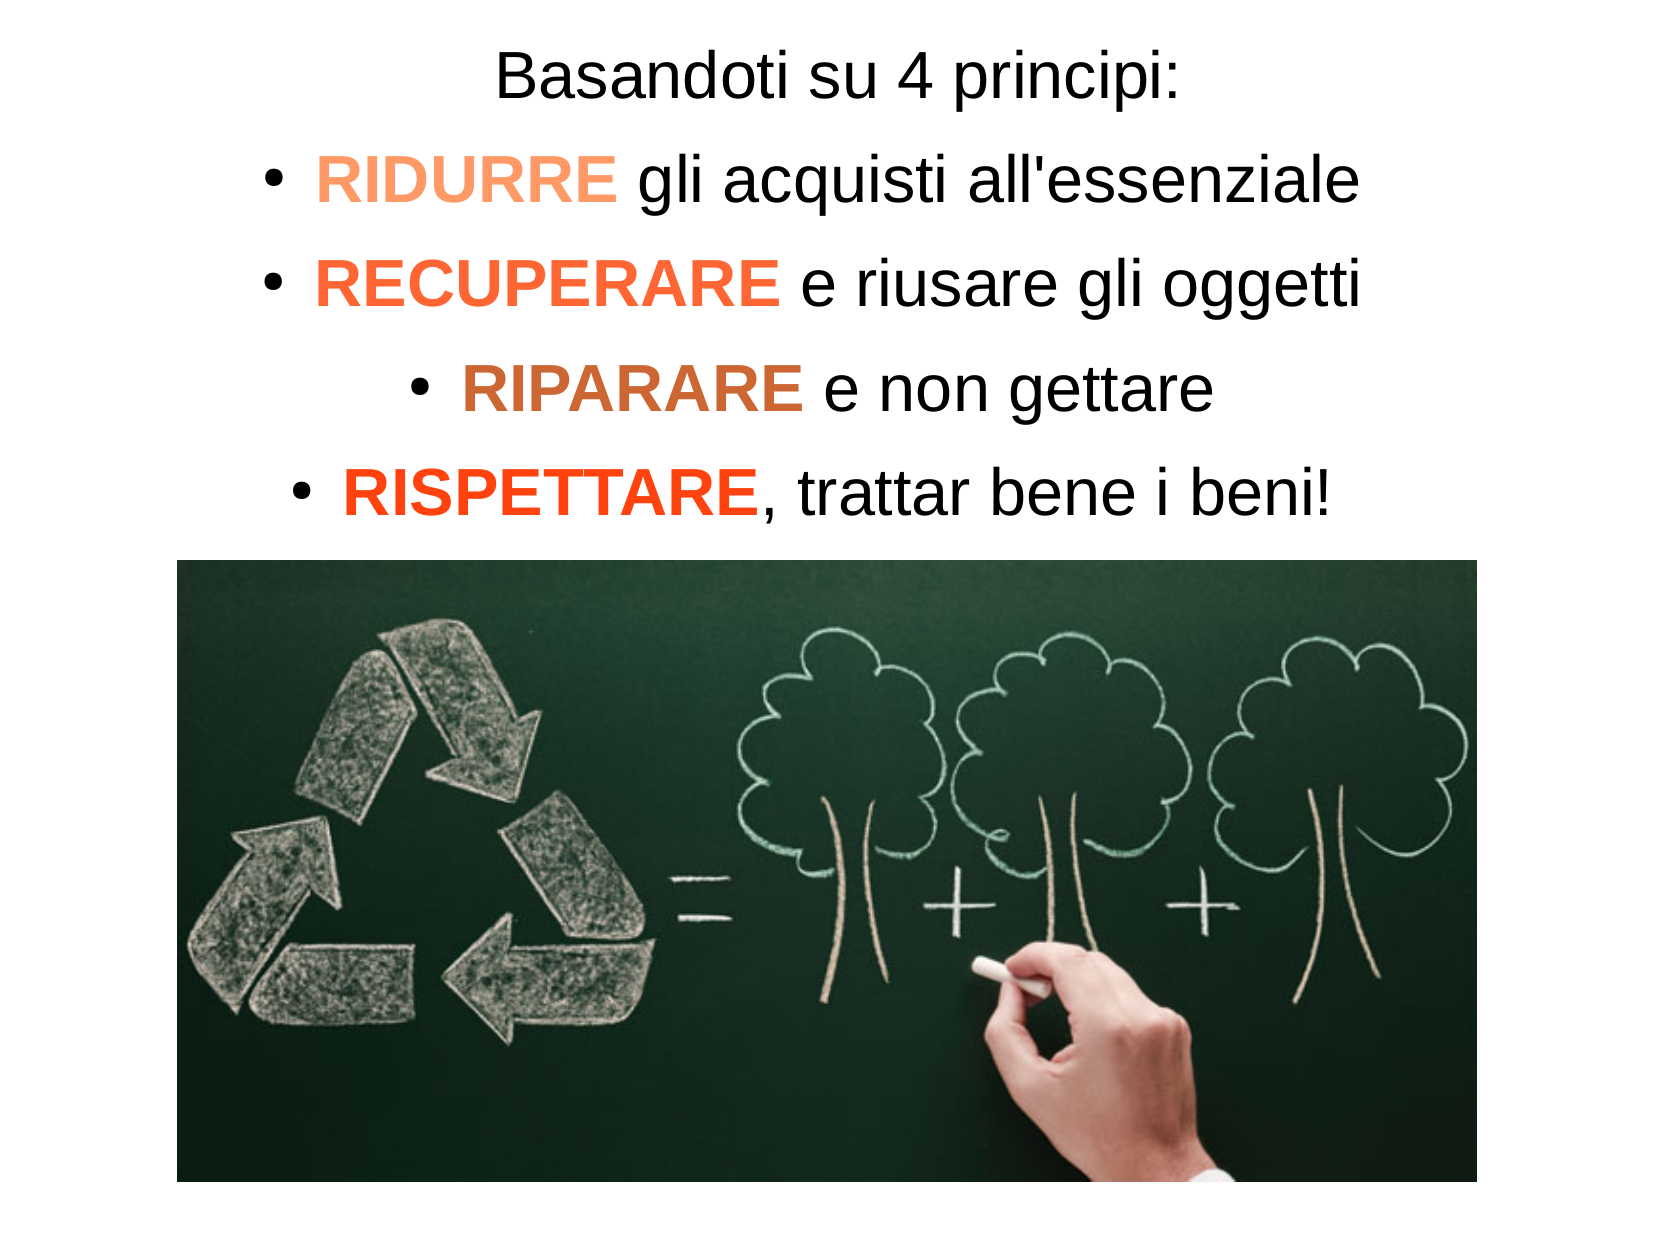

# Basandoti su 4 principi:
RIDURRE gli acquisti all'essenziale
RECUPERARE e riusare gli oggetti
RIPARARE e non gettare
RISPETTARE, trattar bene i beni!